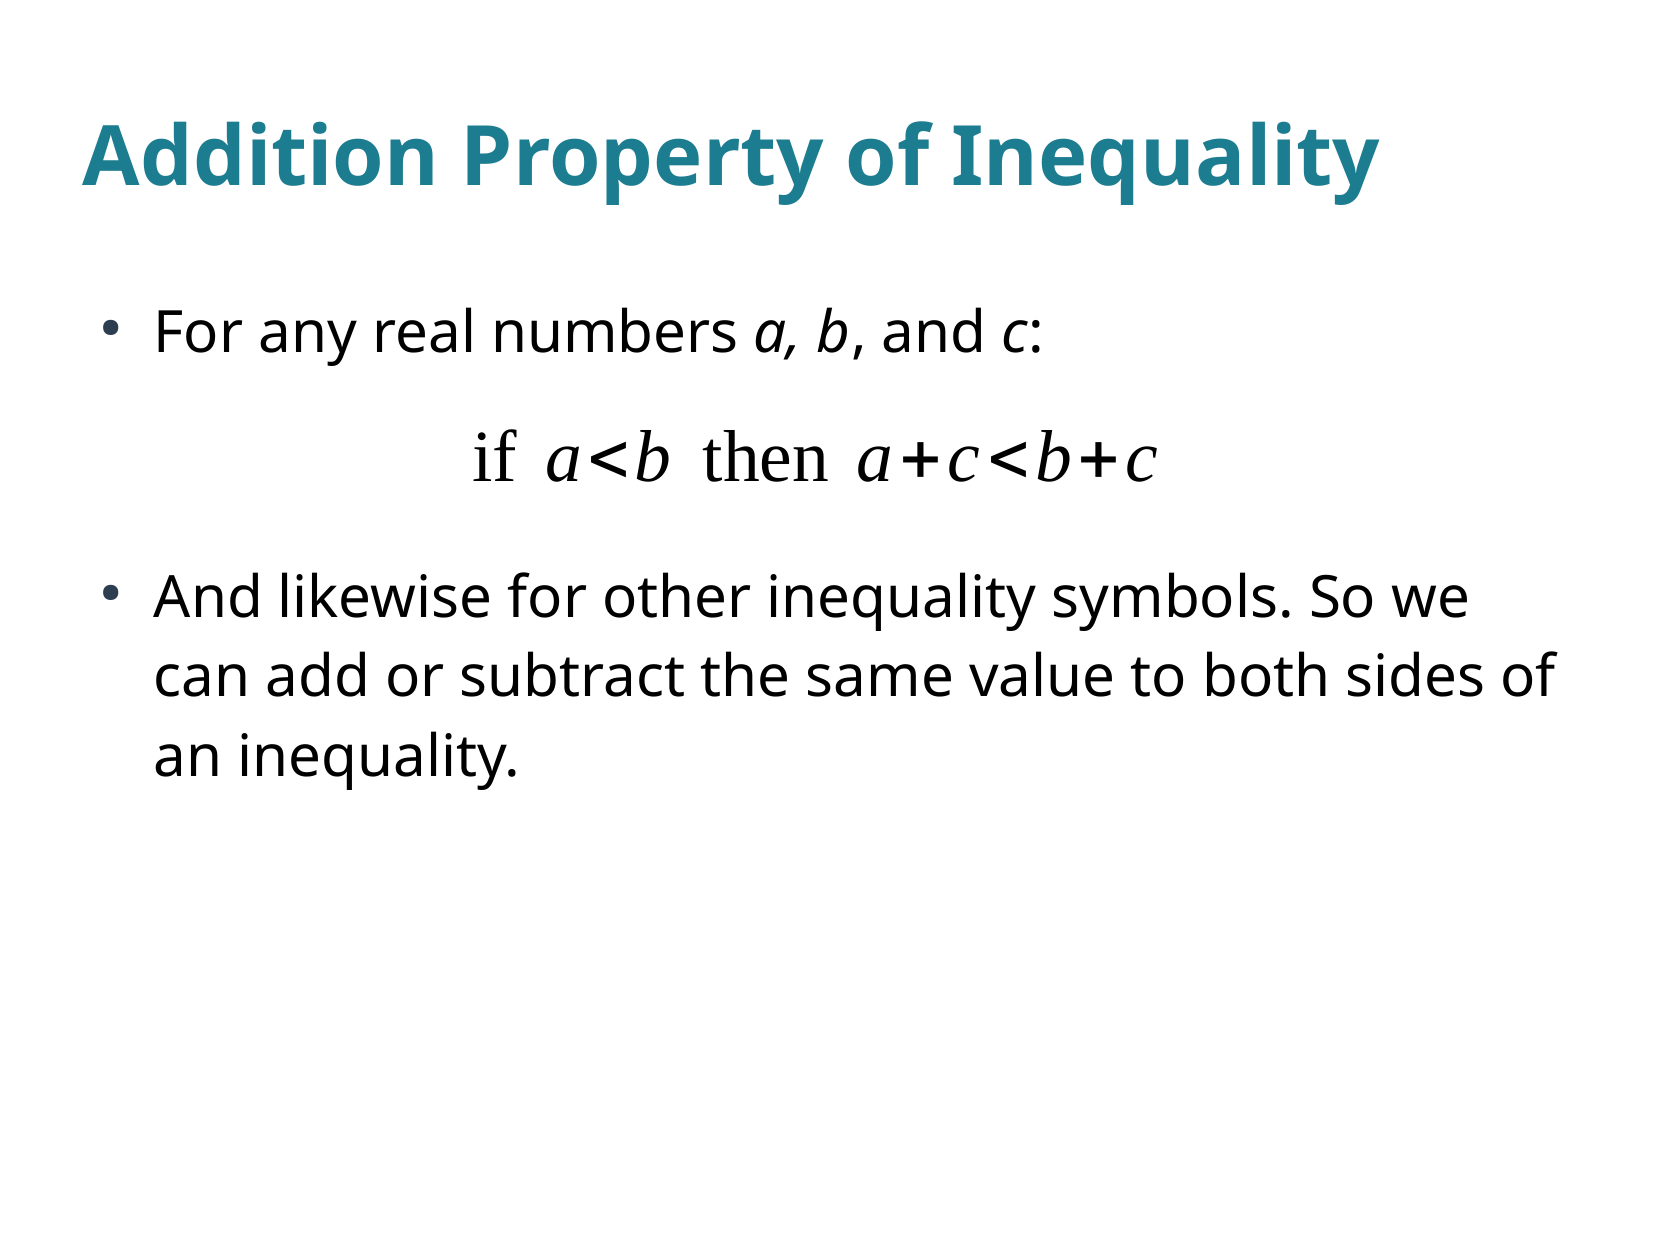

# Addition Property of Inequality
For any real numbers a, b, and c:
And likewise for other inequality symbols. So we can add or subtract the same value to both sides of an inequality.